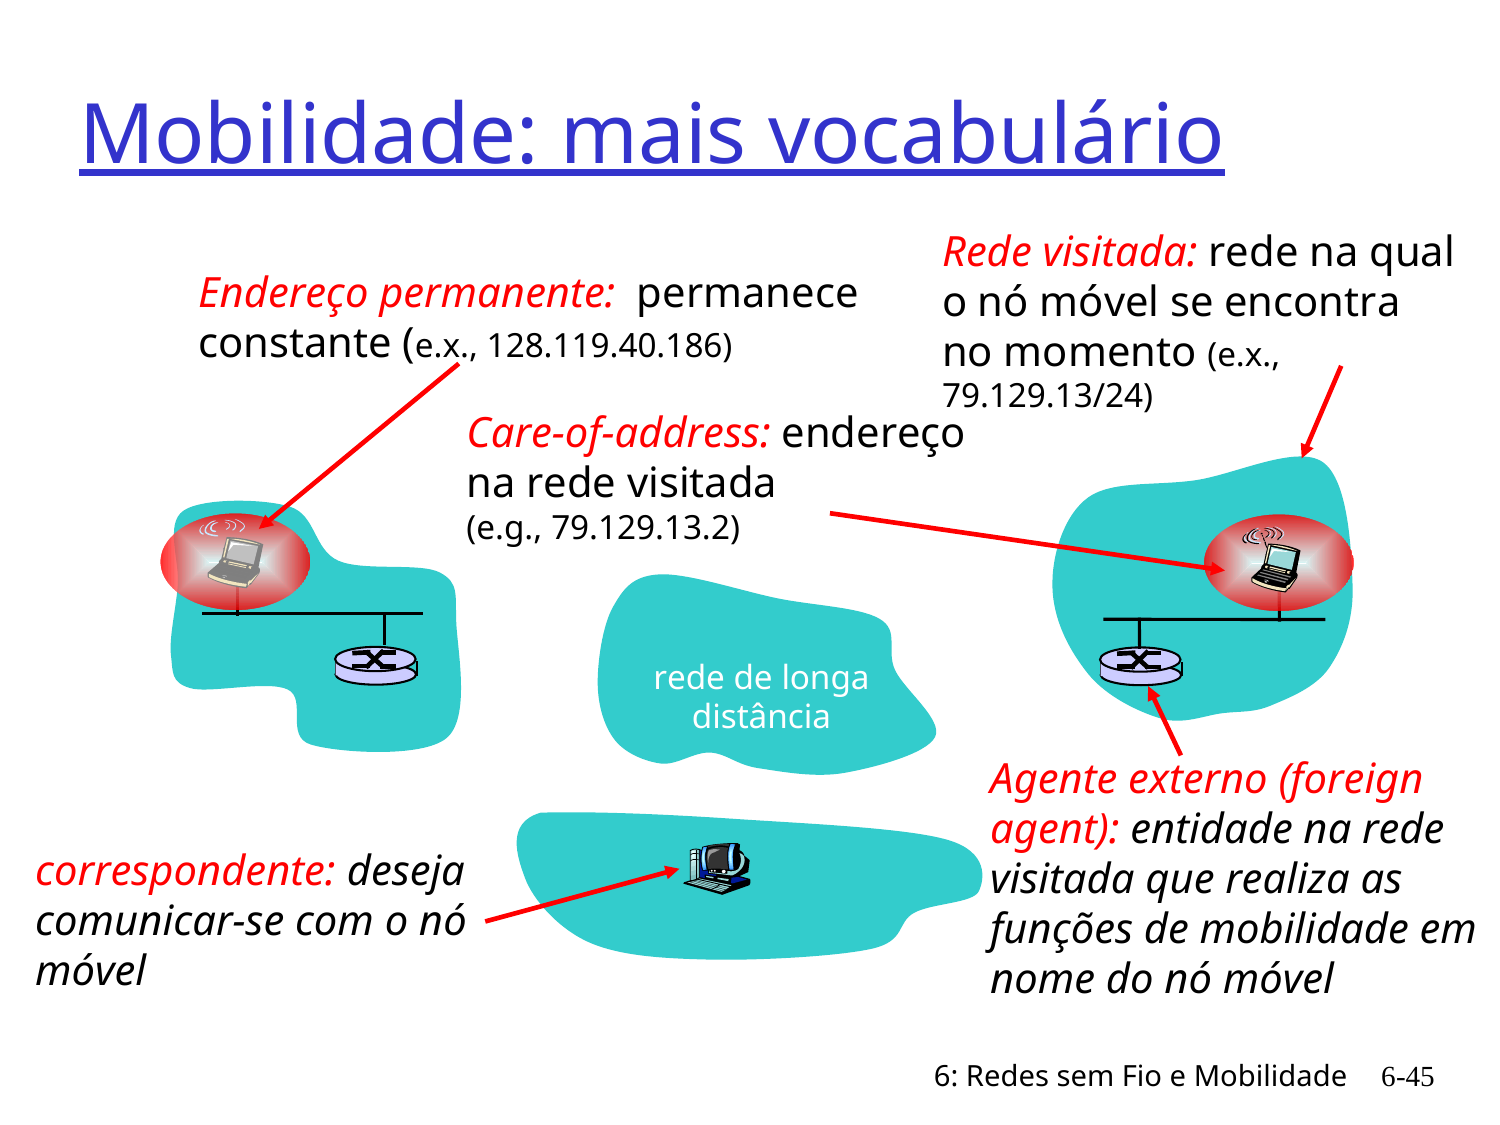

Mobilidade: mais vocabulário
Rede visitada: rede na qual o nó móvel se encontra no momento (e.x., 79.129.13/24)
Endereço permanente: permanece constante (e.x., 128.119.40.186)
Care-of-address: endereço na rede visitada
(e.g., 79.129.13.2)
rede de longa
distância
Agente externo (foreign agent): entidade na rede visitada que realiza as funções de mobilidade em nome do nó móvel
correspondente: deseja comunicar-se com o nó móvel
6: Redes sem Fio e Mobilidade